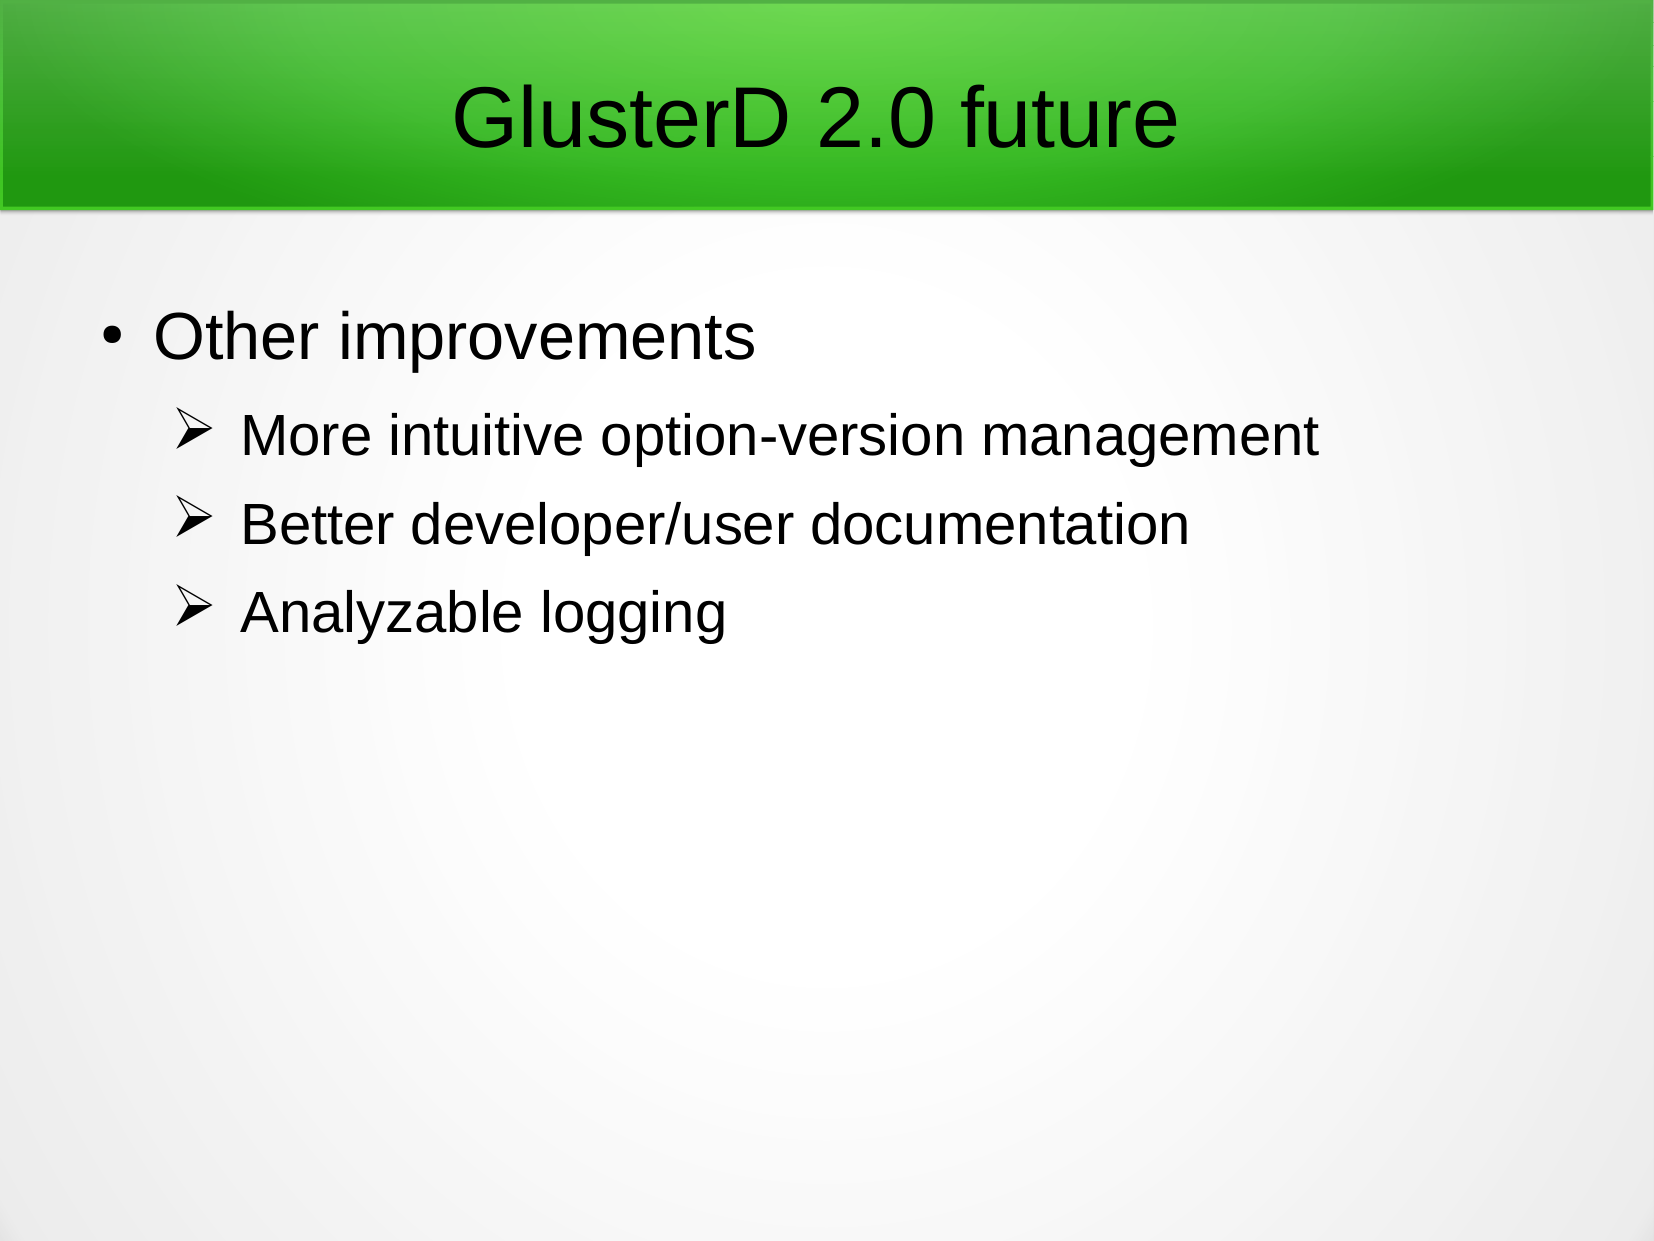

# GlusterD 2.0 future
Other improvements
 More intuitive option-version management
 Better developer/user documentation
 Analyzable logging